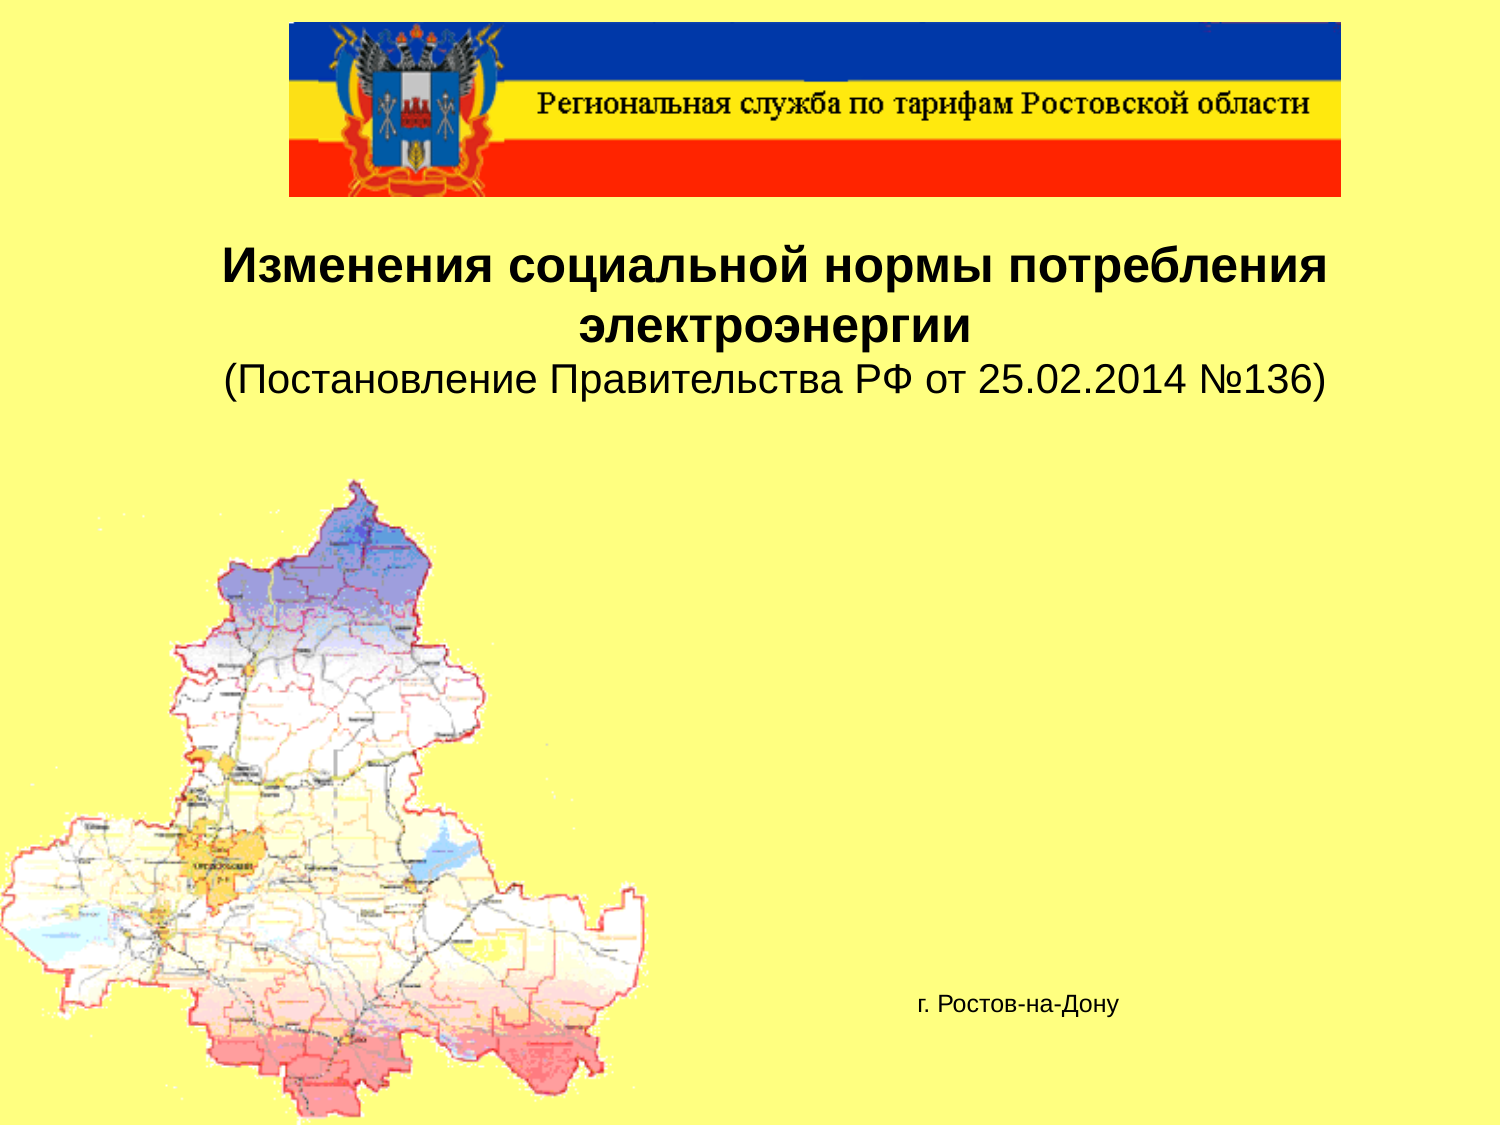

# Изменения социальной нормы потребления электроэнергии (Постановление Правительства РФ от 25.02.2014 №136)
г. Ростов-на-Дону